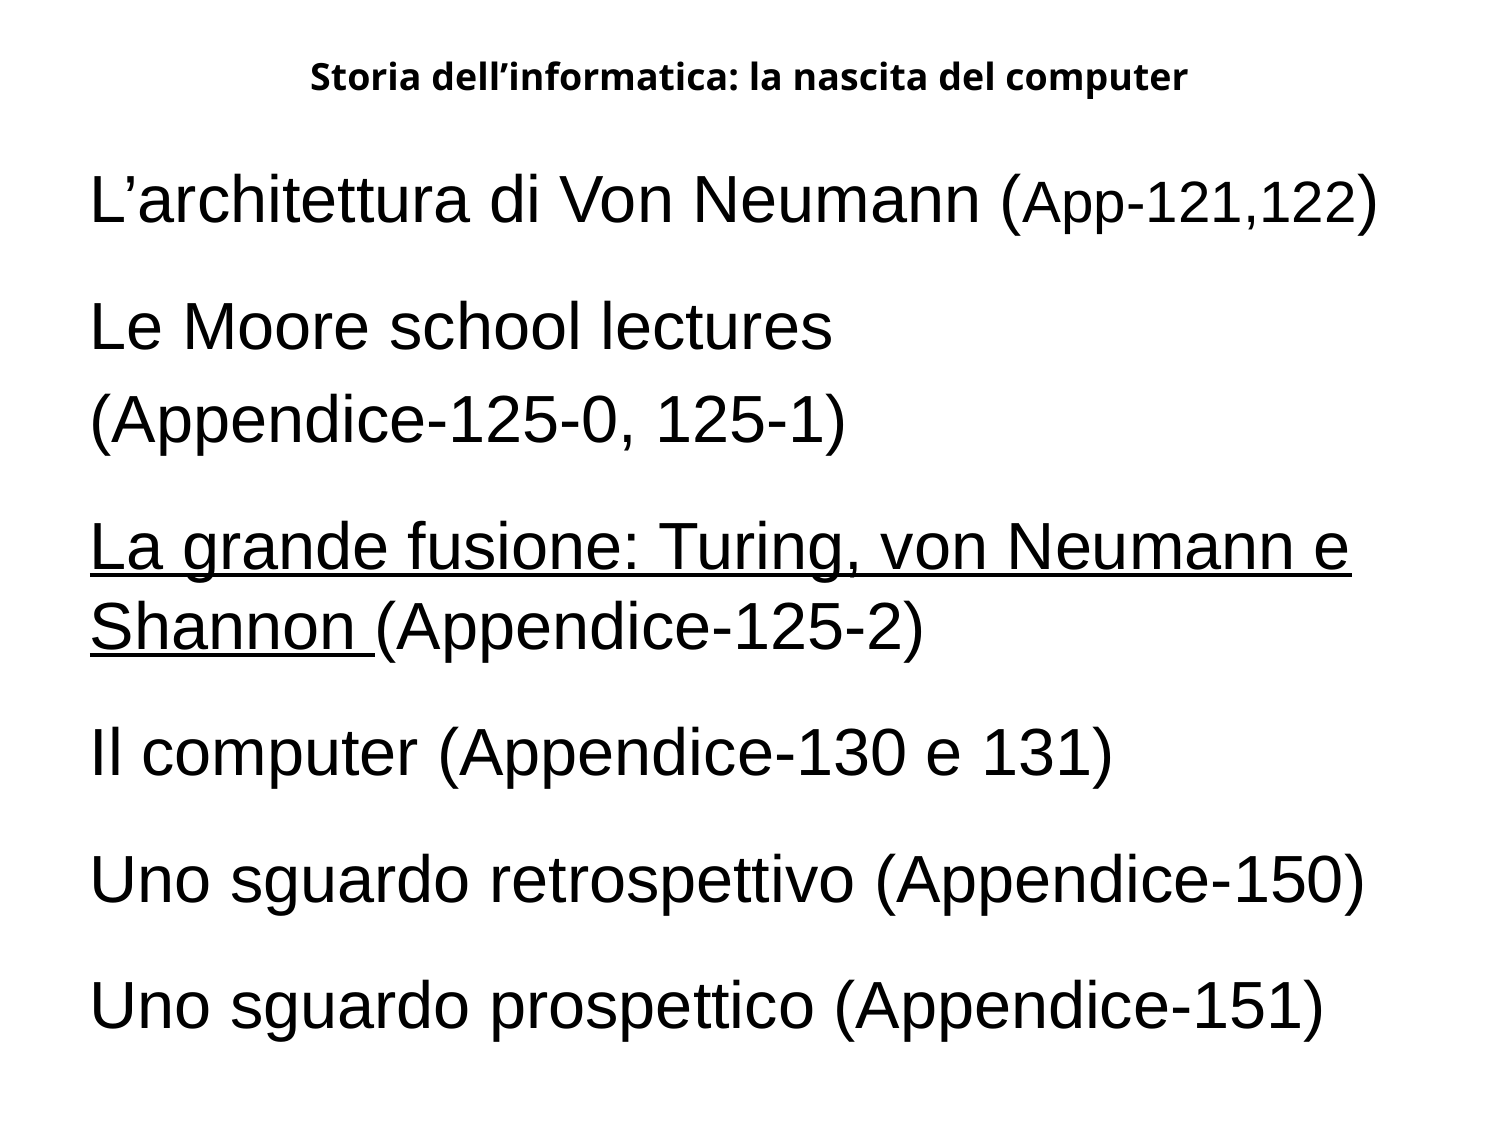

# Storia dell’informatica: la nascita del computer
L’architettura di Von Neumann (App-121,122)
Le Moore school lectures
(Appendice-125-0, 125-1)
La grande fusione: Turing, von Neumann e Shannon (Appendice-125-2)
Il computer (Appendice-130 e 131)
Uno sguardo retrospettivo (Appendice-150)
Uno sguardo prospettico (Appendice-151)